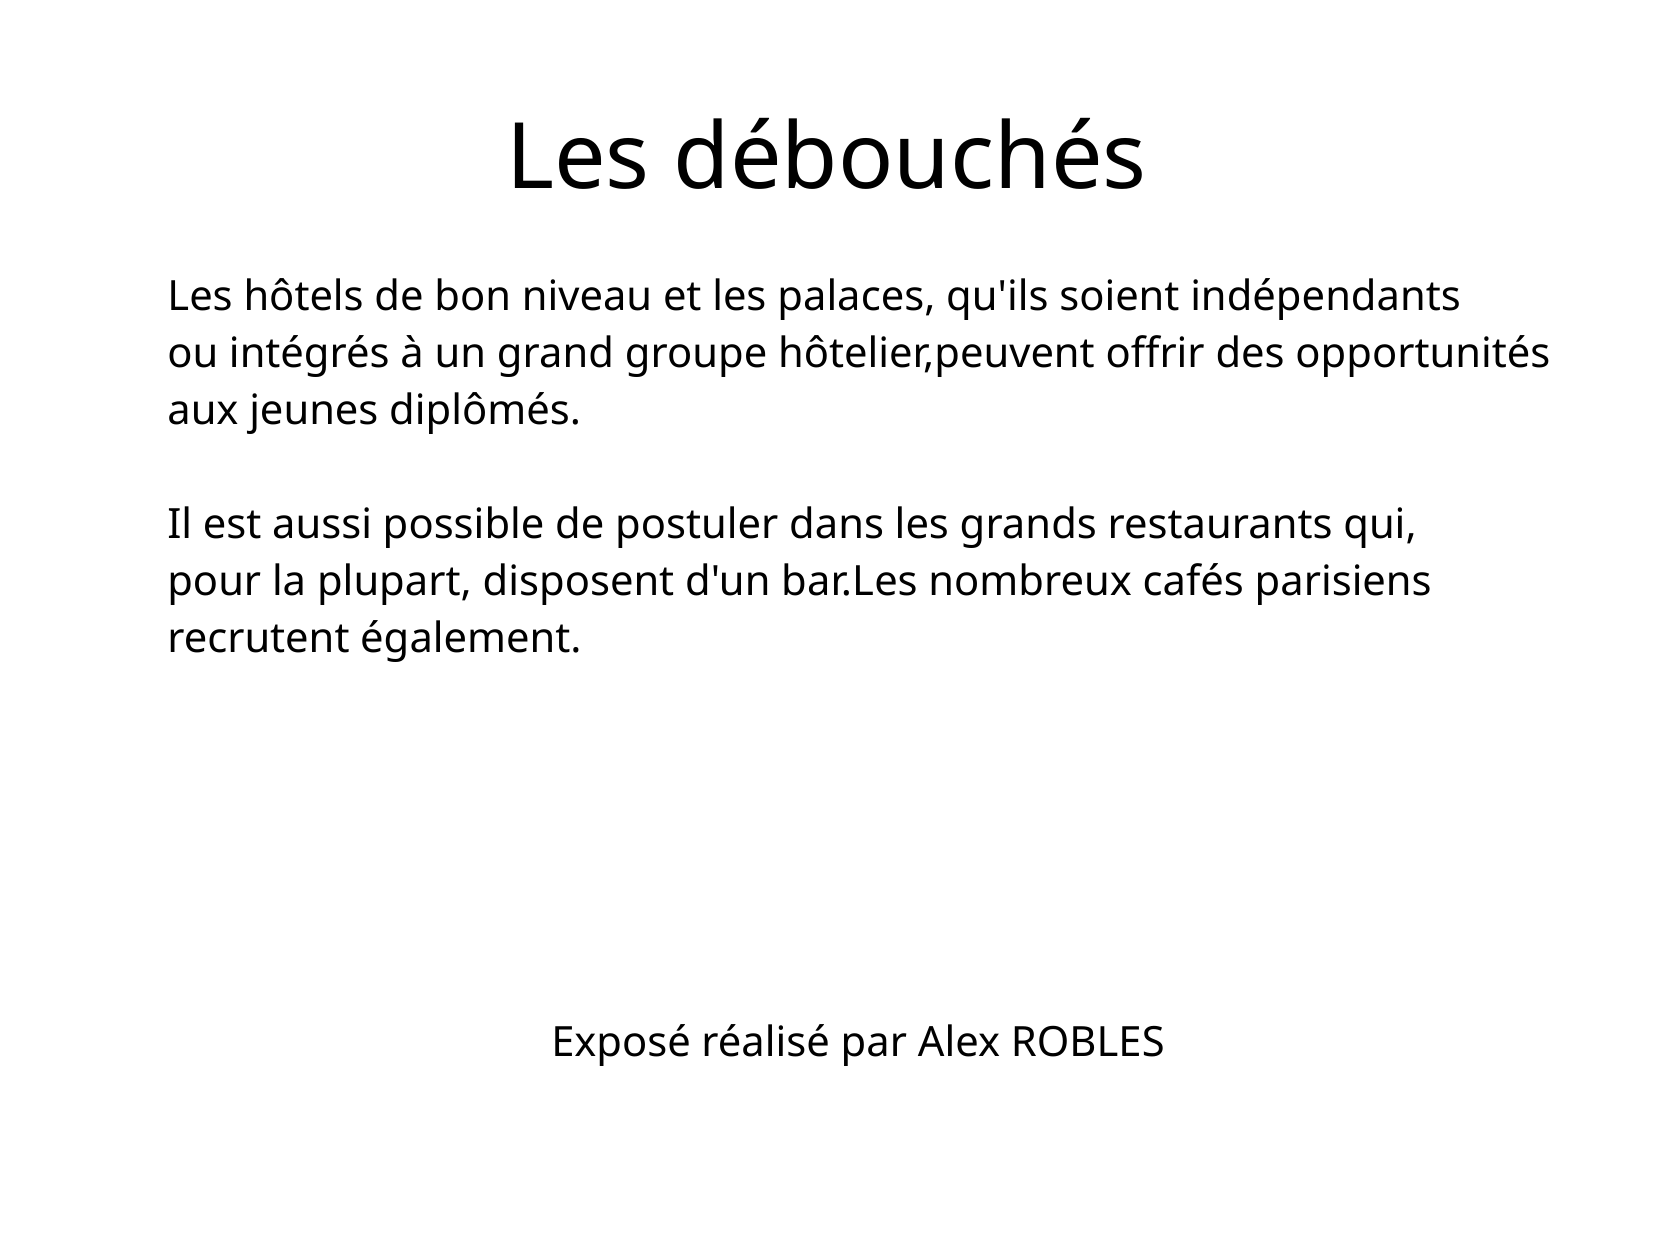

# Les débouchés
Les hôtels de bon niveau et les palaces, qu'ils soient indépendants
ou intégrés à un grand groupe hôtelier,peuvent offrir des opportunités
aux jeunes diplômés.
Il est aussi possible de postuler dans les grands restaurants qui,
pour la plupart, disposent d'un bar.Les nombreux cafés parisiens
recrutent également.
Exposé réalisé par Alex ROBLES